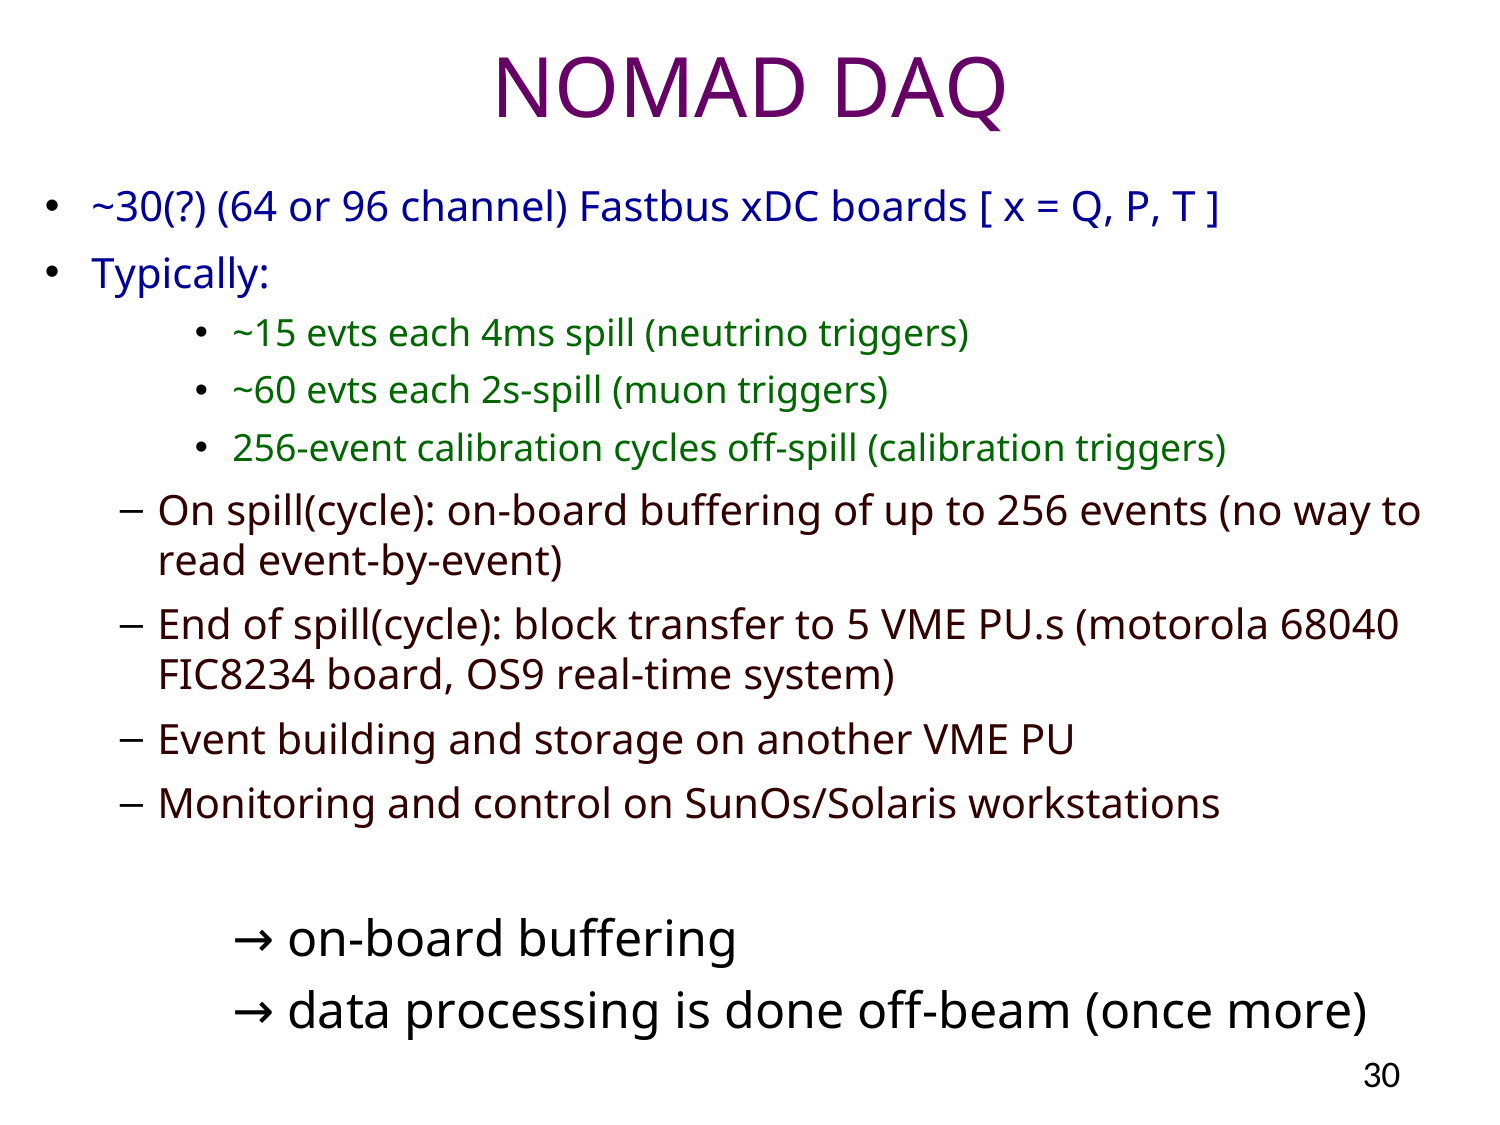

# NOMAD DAQ
~30(?) (64 or 96 channel) Fastbus xDC boards [ x = Q, P, T ]
Typically:
~15 evts each 4ms spill (neutrino triggers)
~60 evts each 2s-spill (muon triggers)
256-event calibration cycles off-spill (calibration triggers)
On spill(cycle): on-board buffering of up to 256 events (no way to read event-by-event)
End of spill(cycle): block transfer to 5 VME PU.s (motorola 68040 FIC8234 board, OS9 real-time system)
Event building and storage on another VME PU
Monitoring and control on SunOs/Solaris workstations
→ on-board buffering
→ data processing is done off-beam (once more)
30